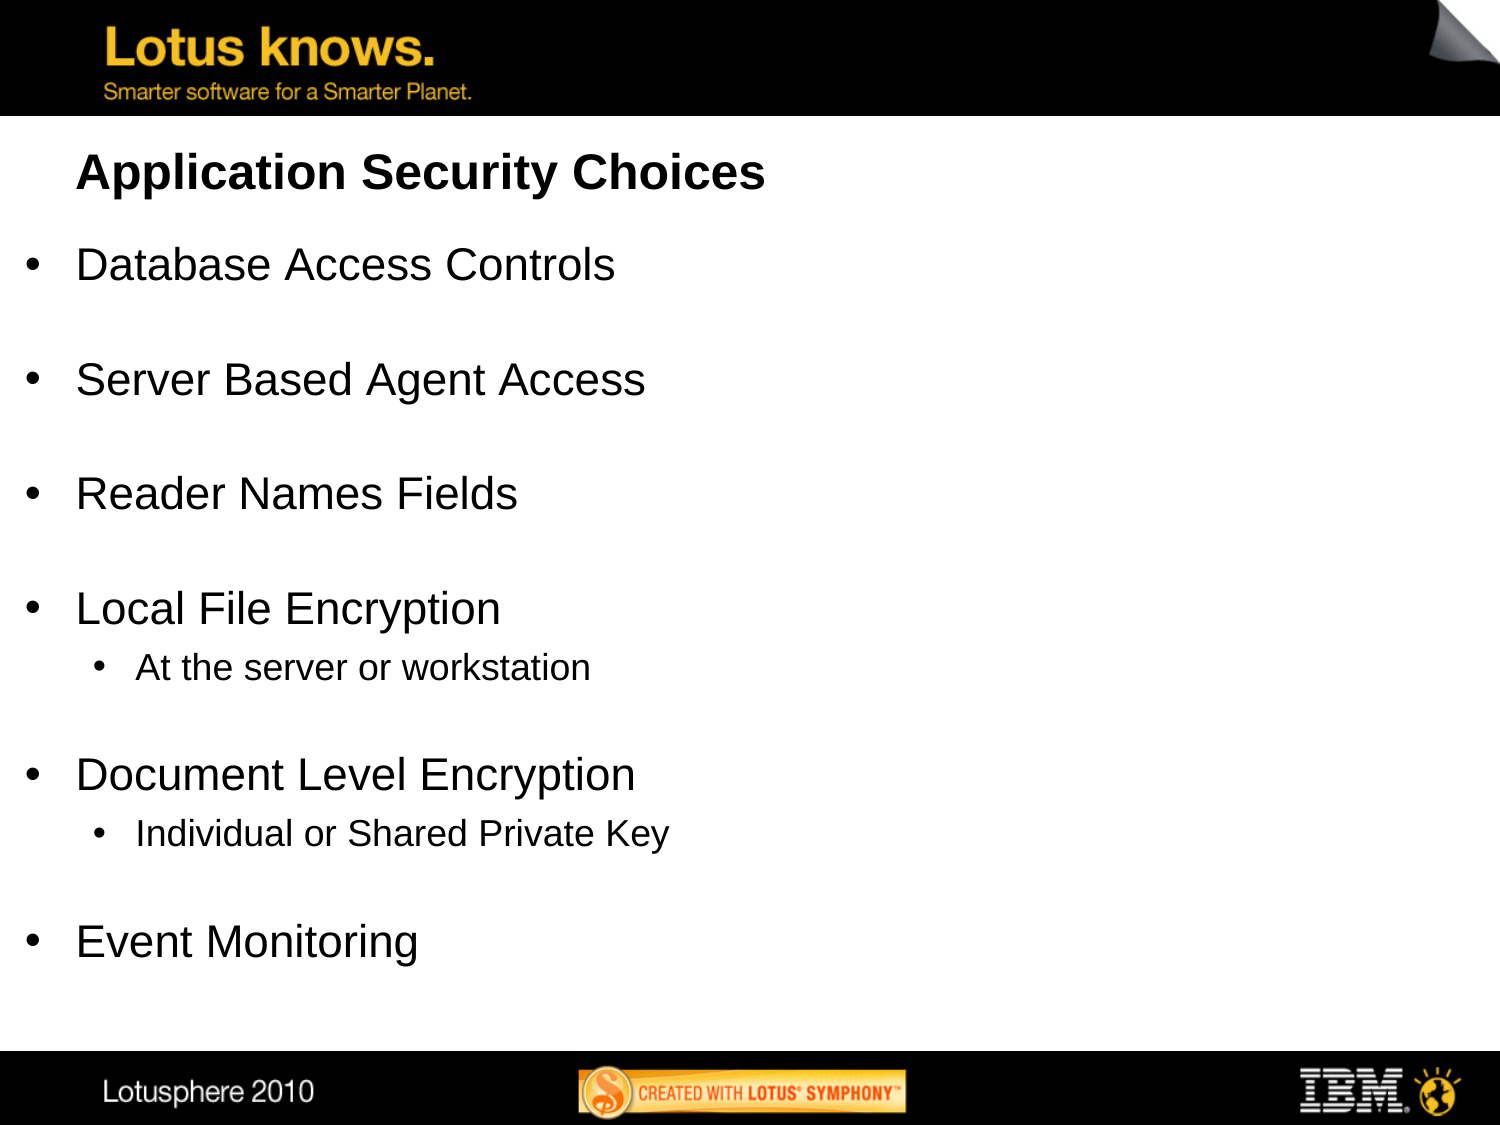

# Application Security Choices
Database Access Controls
Server Based Agent Access
Reader Names Fields
Local File Encryption
At the server or workstation
Document Level Encryption
Individual or Shared Private Key
Event Monitoring